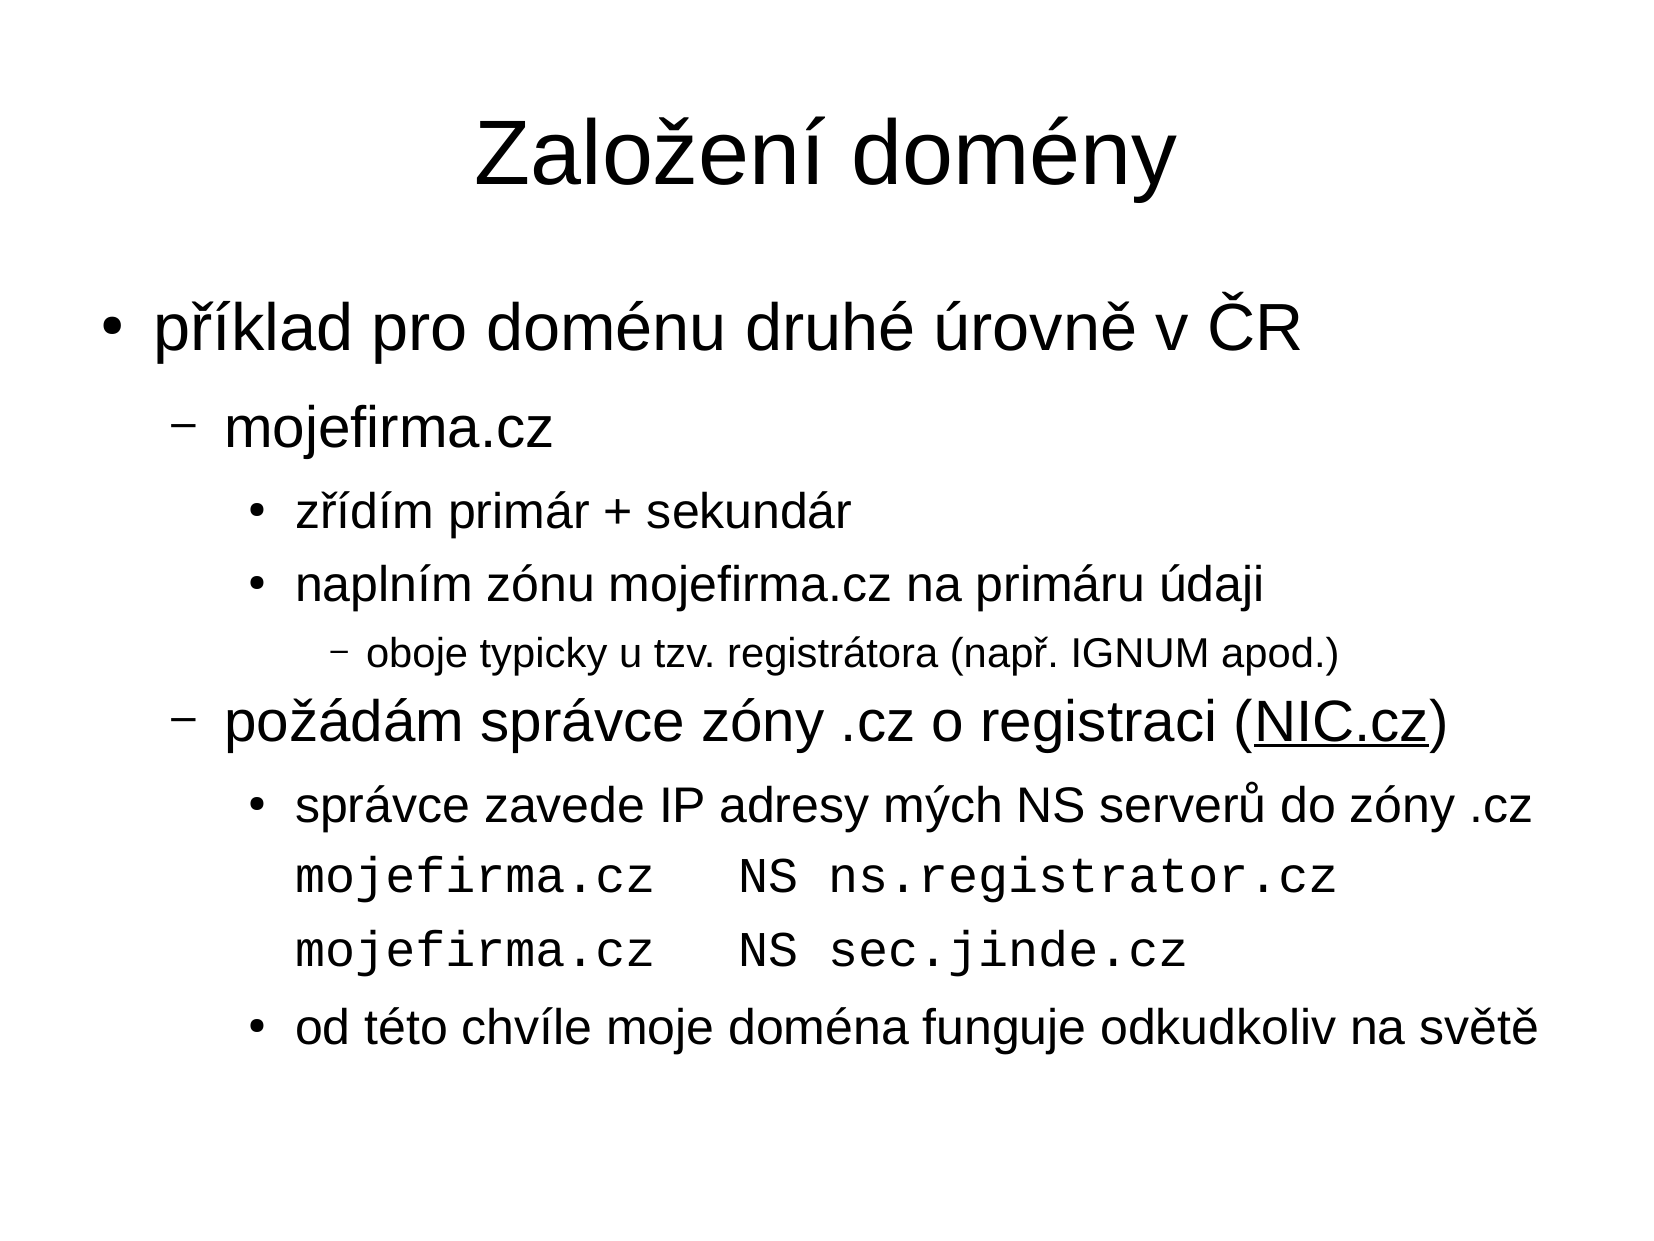

# Založení domény
příklad pro doménu druhé úrovně v ČR
mojefirma.cz
zřídím primár + sekundár
naplním zónu mojefirma.cz na primáru údaji
oboje typicky u tzv. registrátora (např. IGNUM apod.)
požádám správce zóny .cz o registraci (NIC.cz)
správce zavede IP adresy mých NS serverů do zóny .cz
mojefirma.cz 	NS ns.registrator.cz
mojefirma.cz 	NS sec.jinde.cz
od této chvíle moje doména funguje odkudkoliv na světě